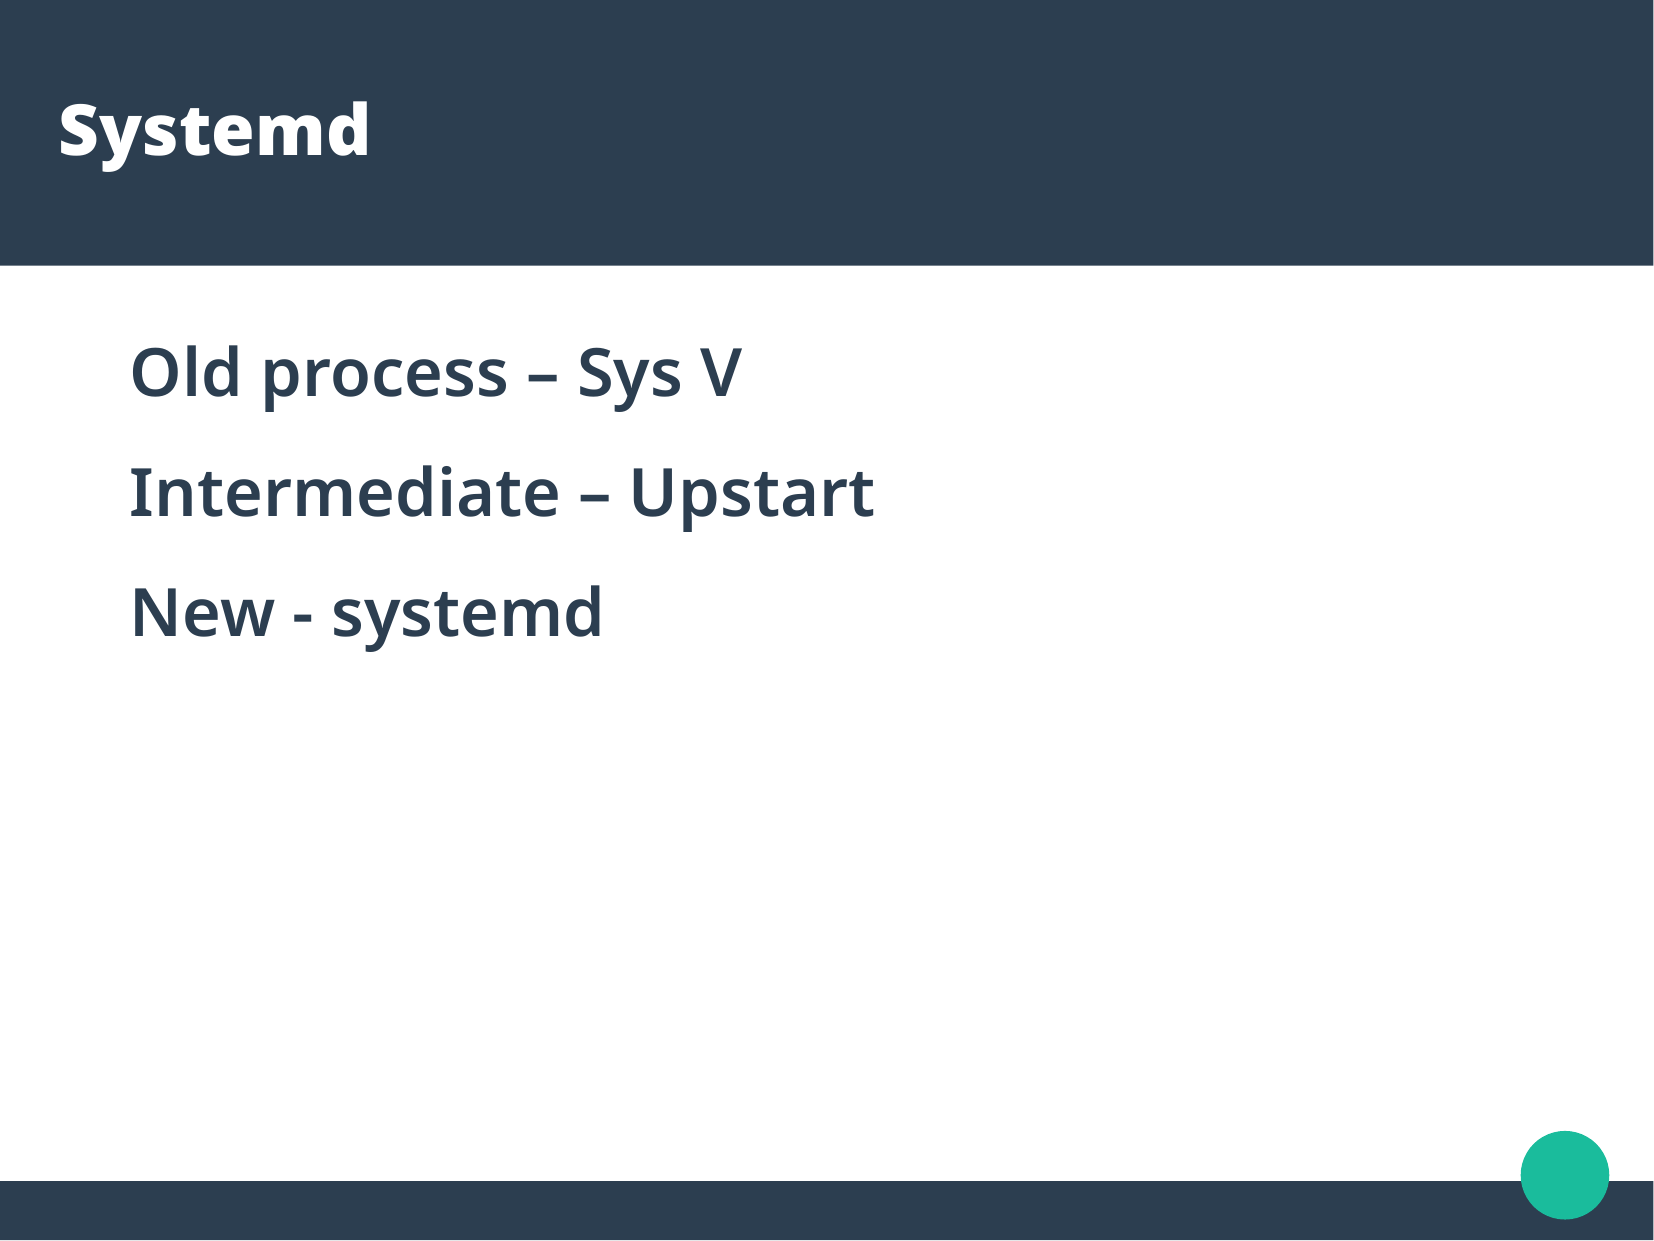

# Systemd
Old process – Sys V
Intermediate – Upstart
New - systemd